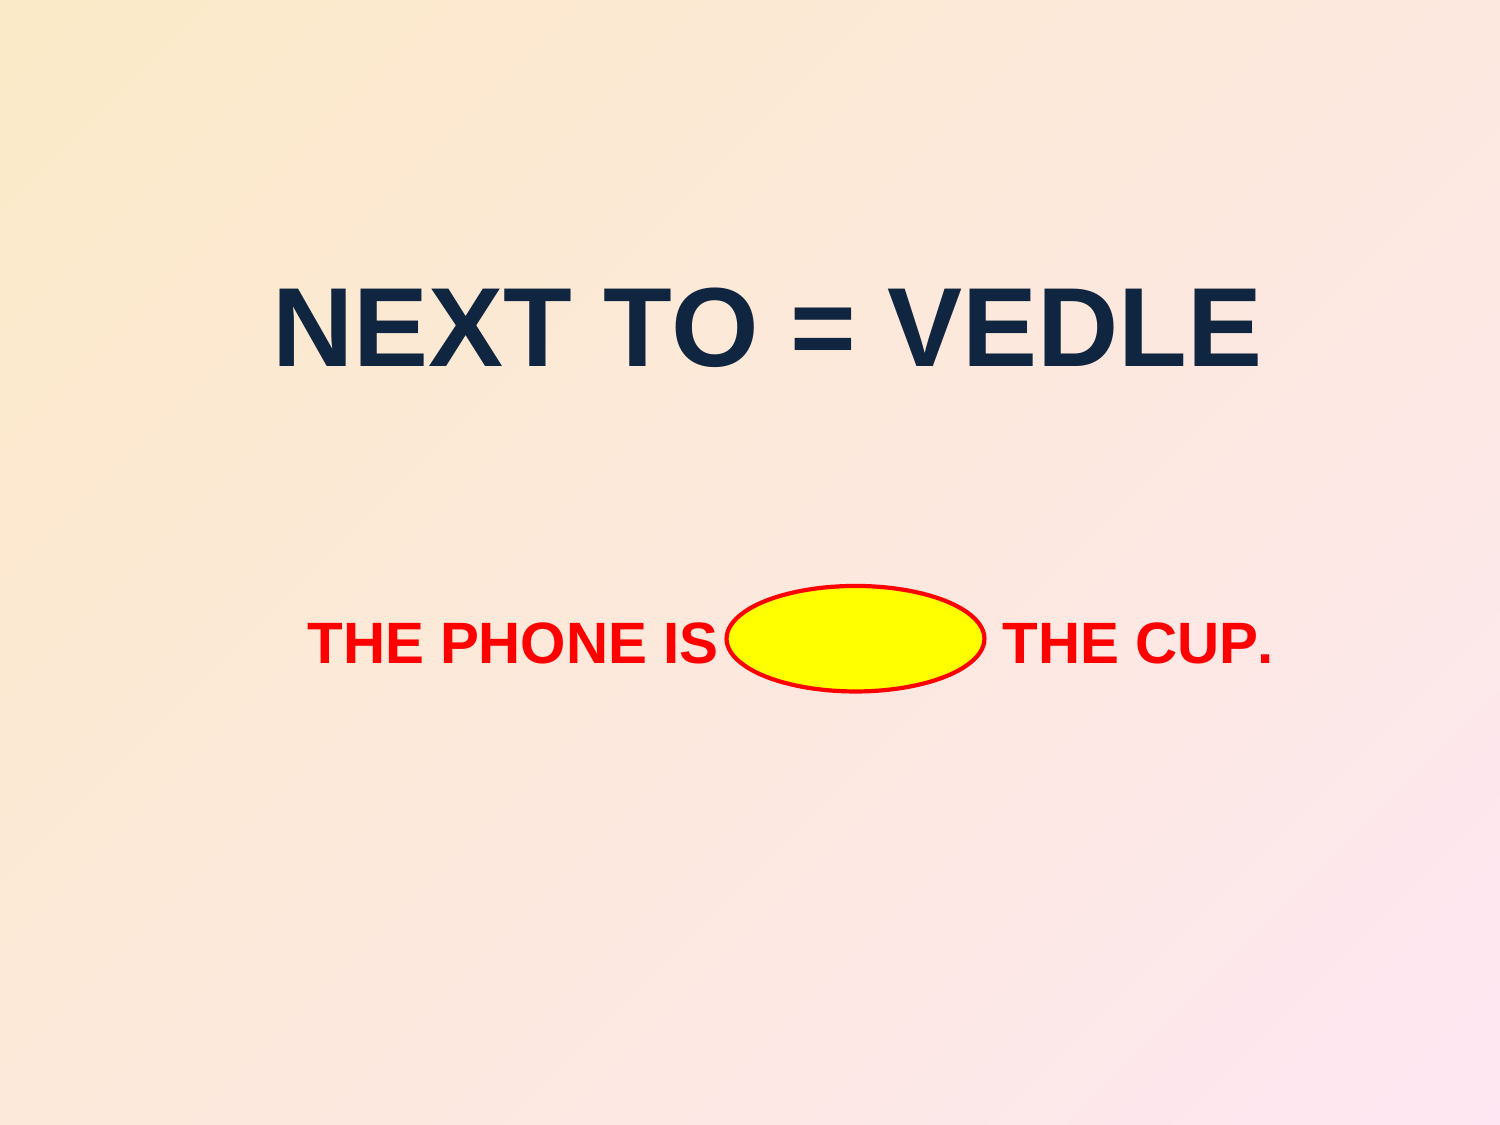

NEXT TO = VEDLE
THE PHONE IS NEXT TO THE CUP.